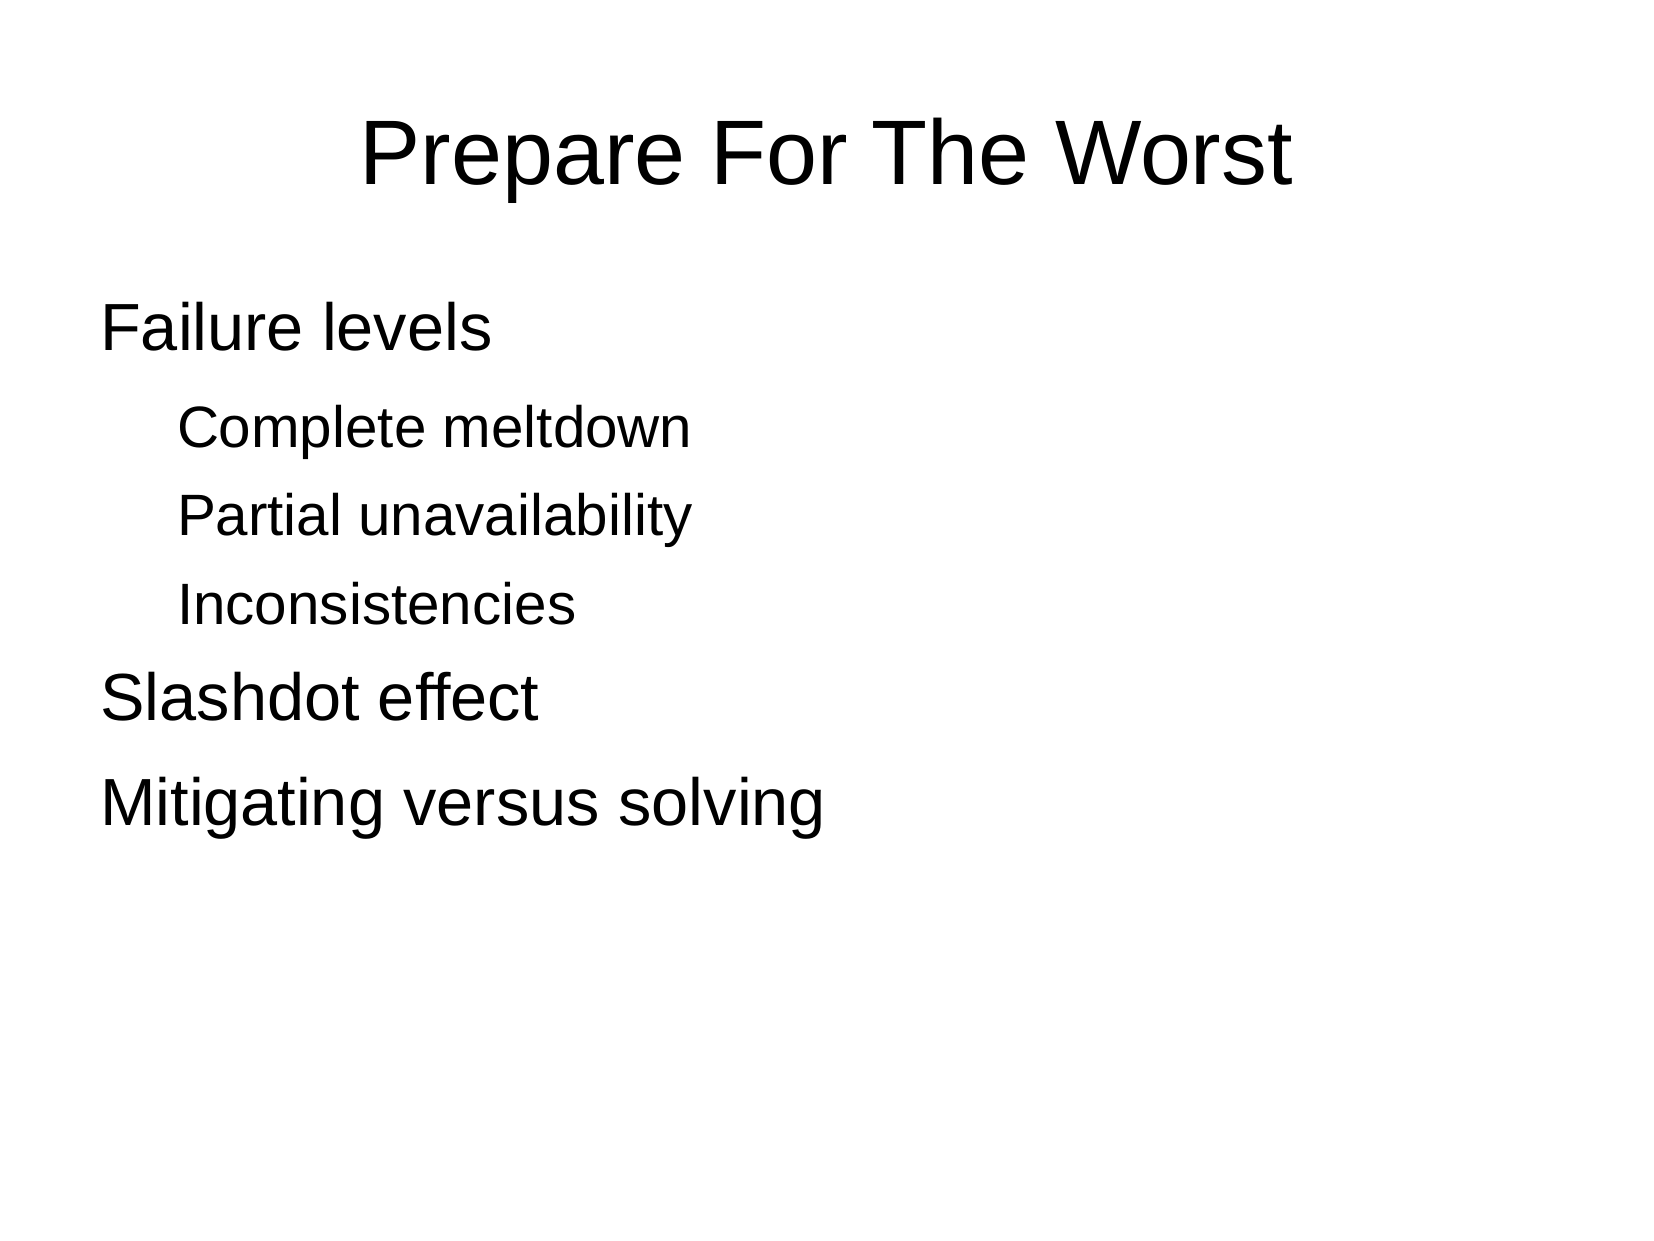

# Prepare For The Worst
Failure levels
Complete meltdown
Partial unavailability
Inconsistencies
Slashdot effect
Mitigating versus solving